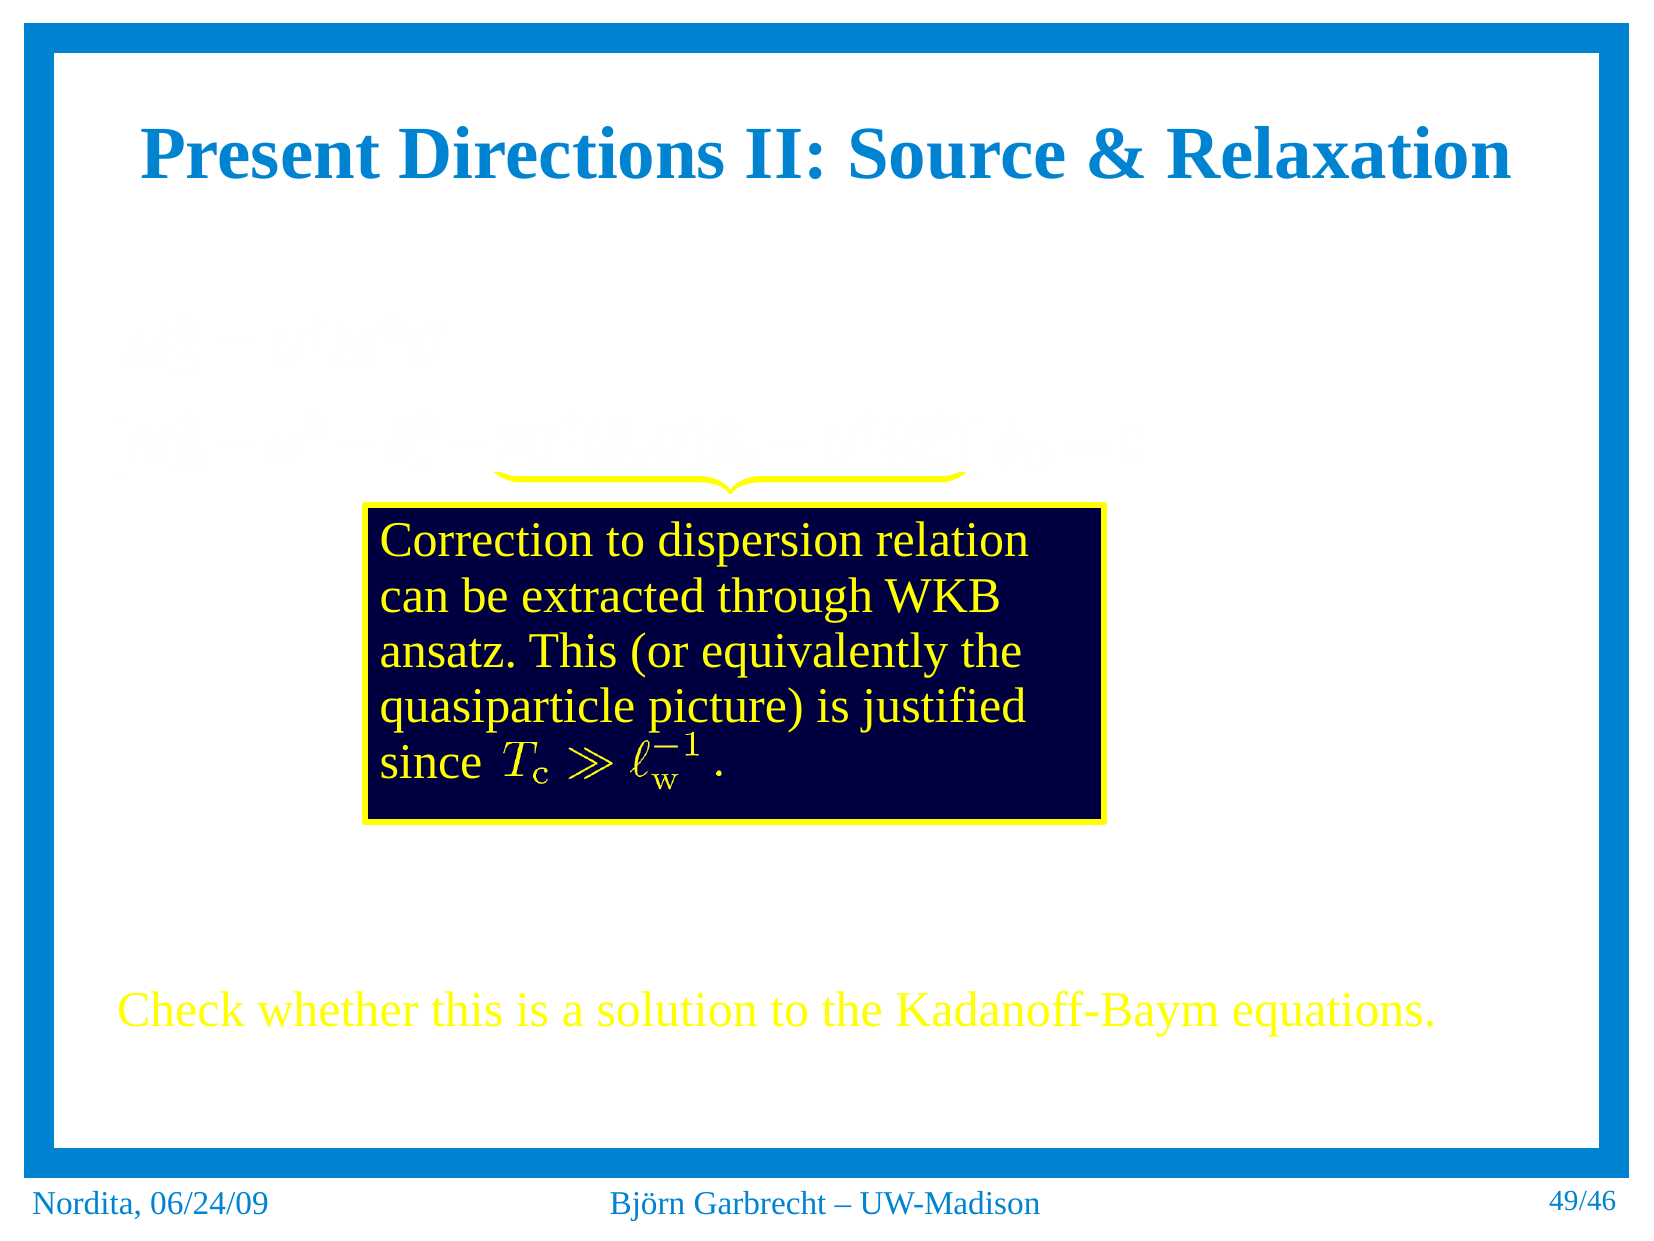

# Present Directions II: Source & Relaxation
z-dependent Klein-Gordon equation in locally diagonal basis
Correction to dispersion relation can be extracted through WKB ansatz. This (or equivalently the quasiparticle picture) is justified since
Construct local equilibrium state according to modified dispersion relation.
Check whether this is a solution to the Kadanoff-Baym equations.
Björn Garbrecht – UW-Madison
49